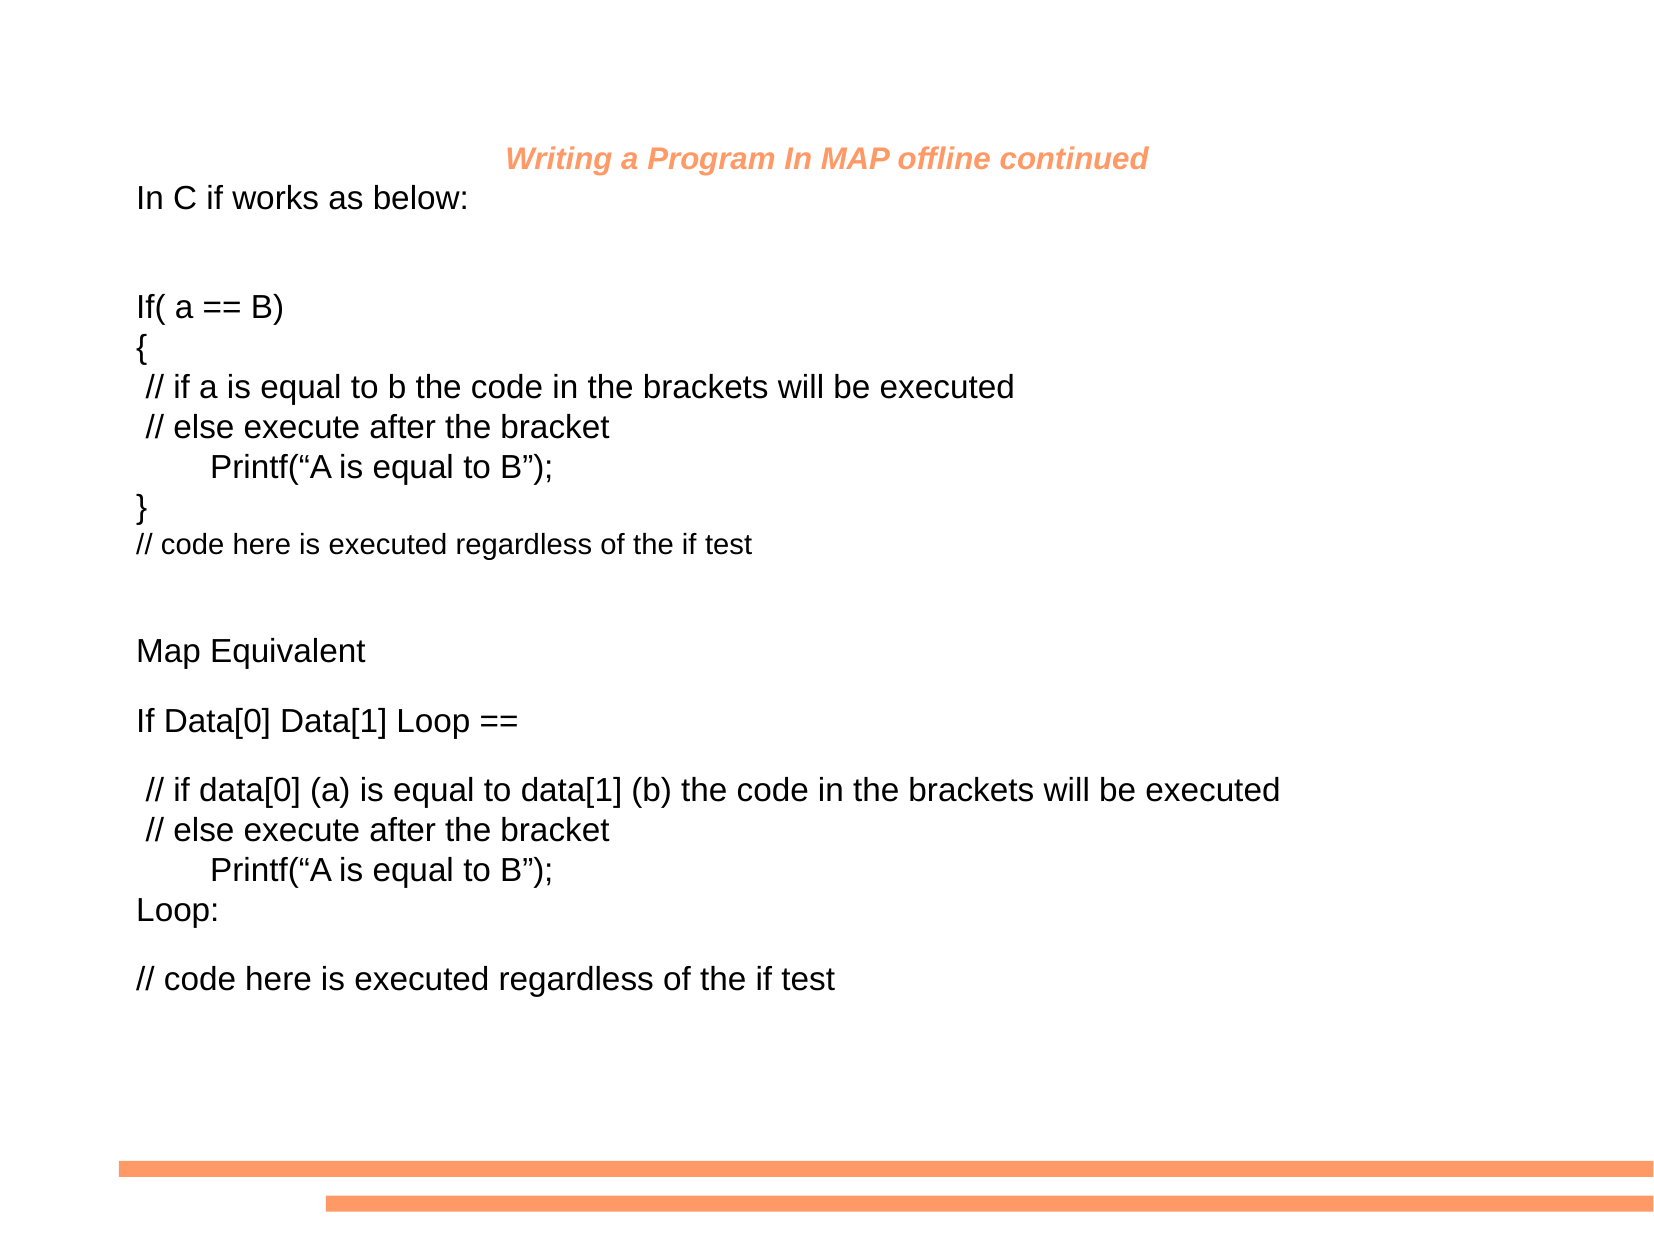

# Writing a Program In MAP offline continued
In C if works as below:
If( a == B)
{
 // if a is equal to b the code in the brackets will be executed
 // else execute after the bracket
	Printf(“A is equal to B”);
}
// code here is executed regardless of the if test
Map Equivalent
If Data[0] Data[1] Loop ==
 // if data[0] (a) is equal to data[1] (b) the code in the brackets will be executed
 // else execute after the bracket
	Printf(“A is equal to B”);
Loop:
// code here is executed regardless of the if test